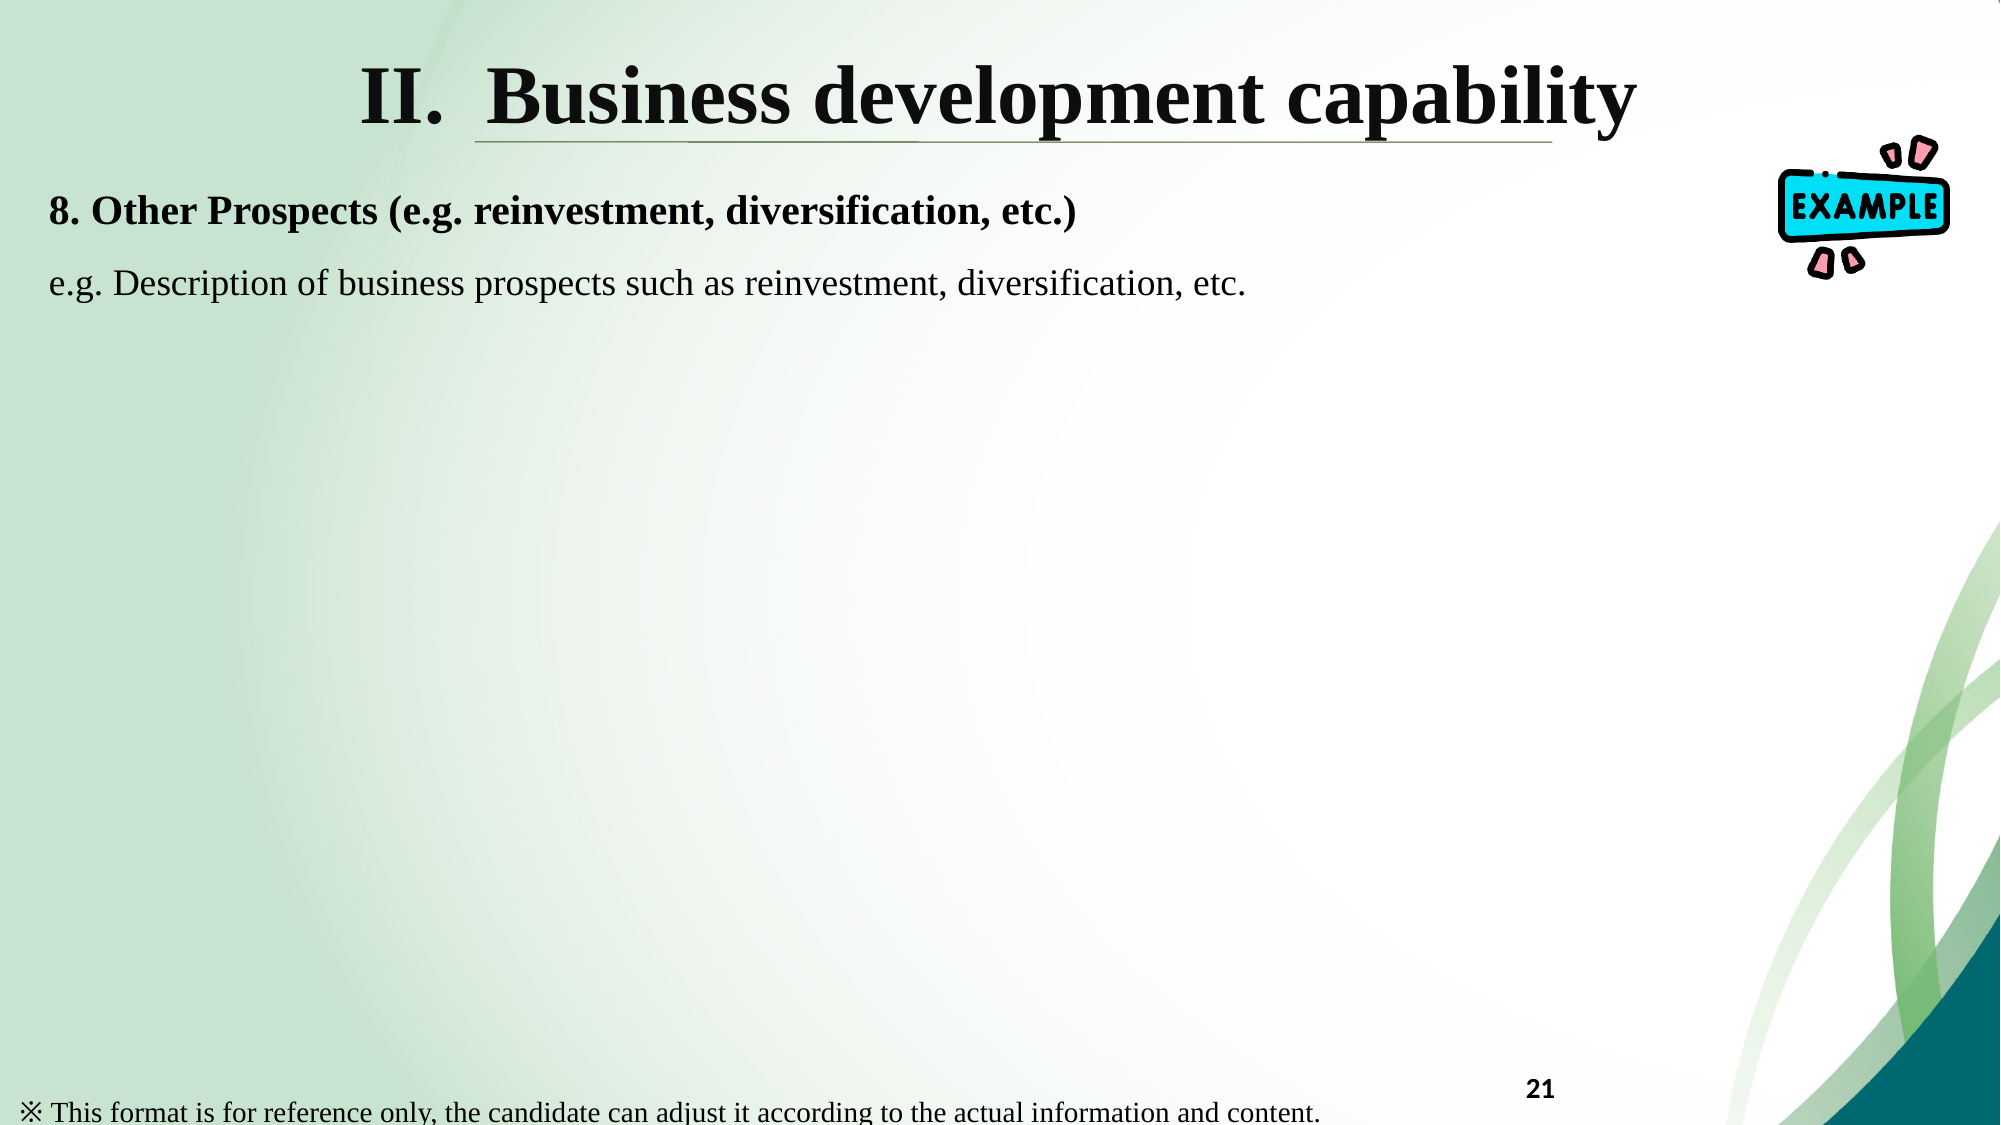

# II. Business development capability
8. Other Prospects (e.g. reinvestment, diversification, etc.)
e.g. Description of business prospects such as reinvestment, diversification, etc.
21
※ This format is for reference only, the candidate can adjust it according to the actual information and content.